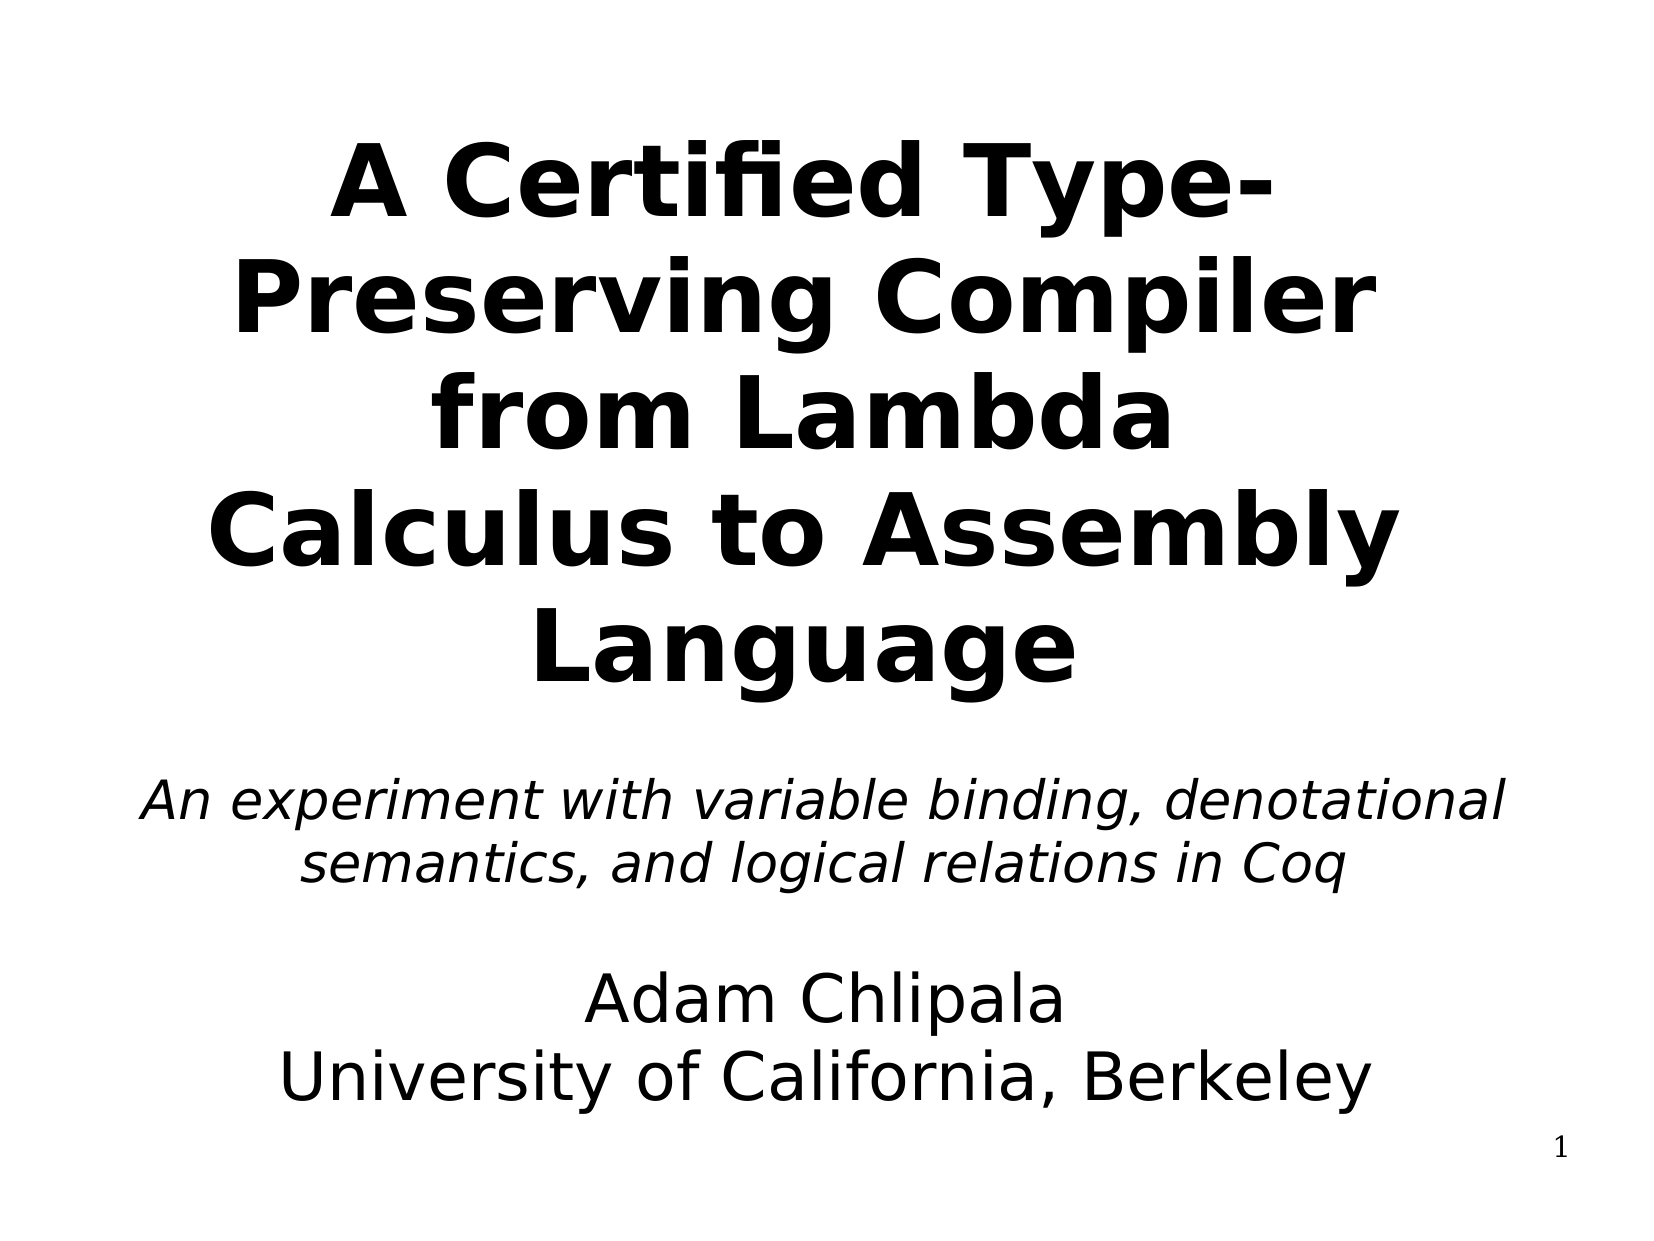

A Certified Type-Preserving Compiler from Lambda Calculus to Assembly Language
An experiment with variable binding, denotational semantics, and logical relations in Coq
Adam Chlipala
University of California, Berkeley
1